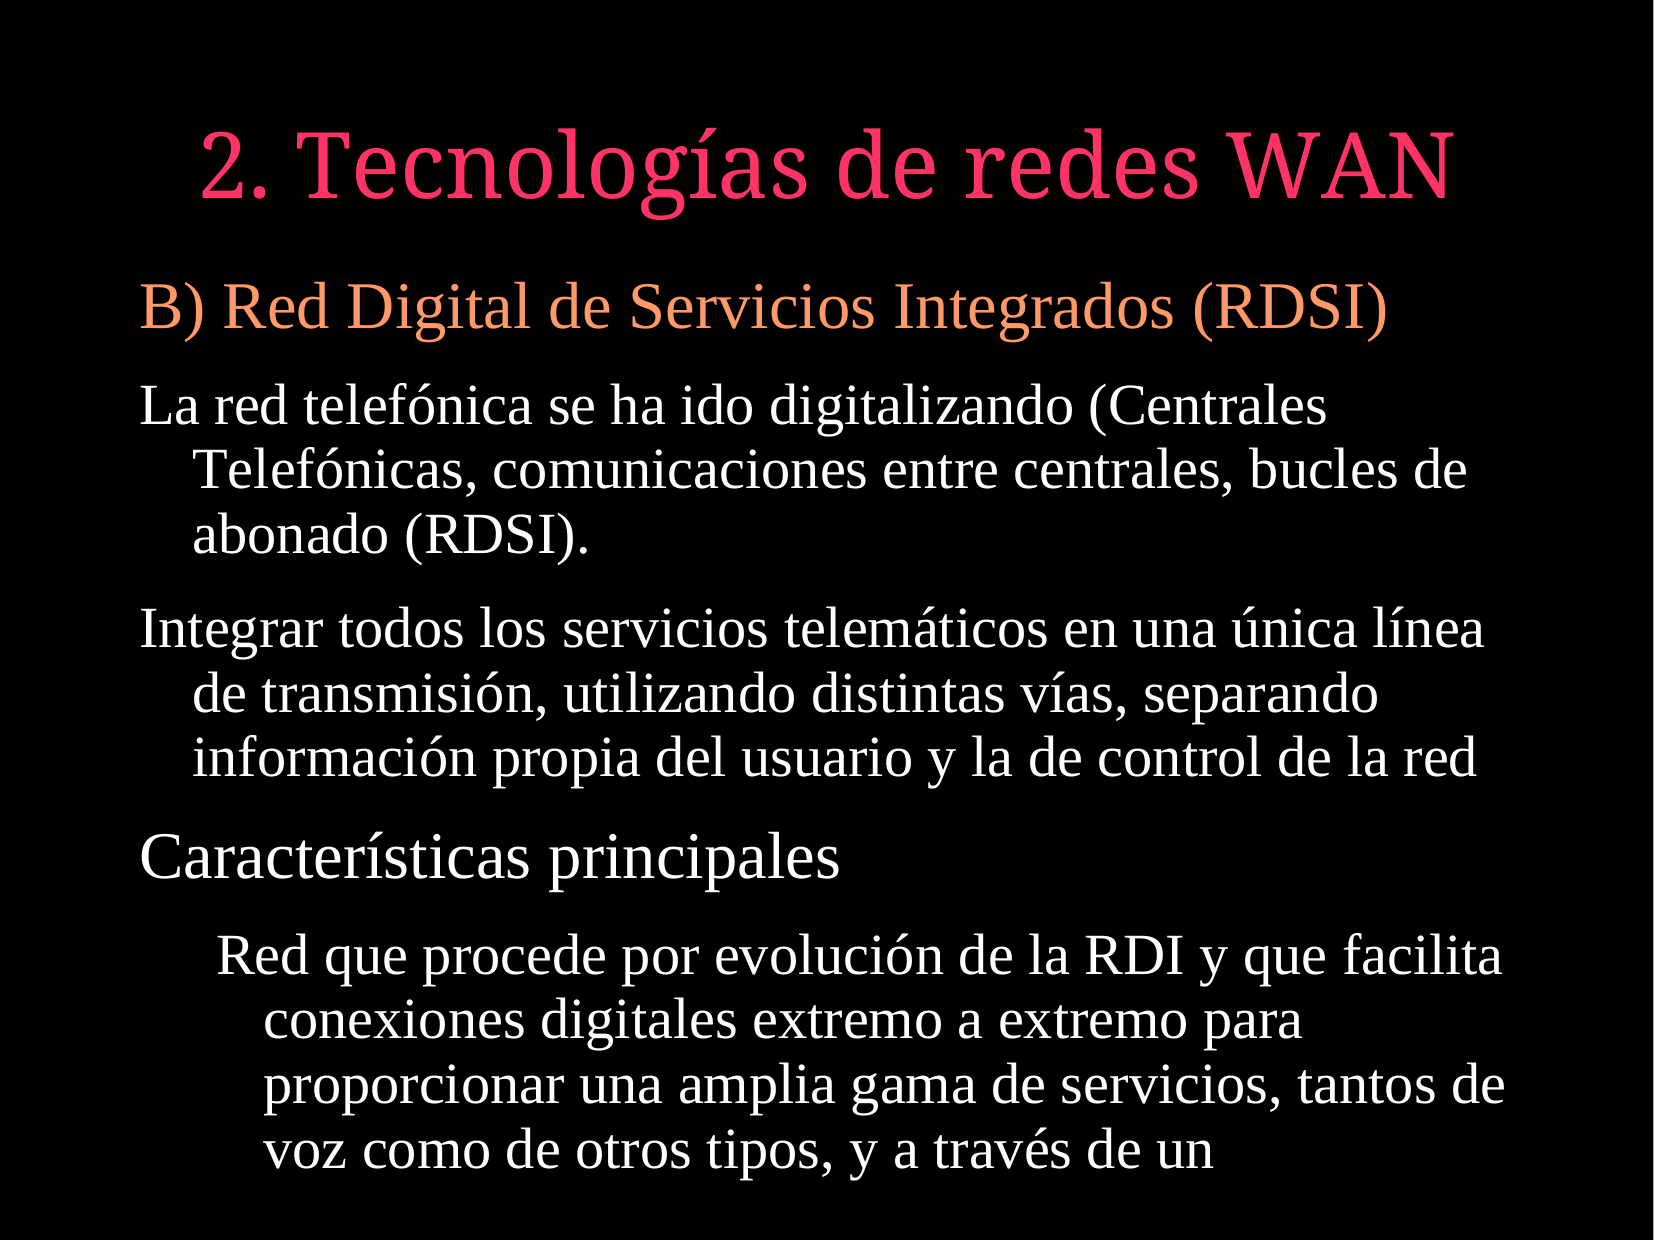

# 2. Tecnologías de redes WAN
B) Red Digital de Servicios Integrados (RDSI)
La red telefónica se ha ido digitalizando (Centrales Telefónicas, comunicaciones entre centrales, bucles de abonado (RDSI).
Integrar todos los servicios telemáticos en una única línea de transmisión, utilizando distintas vías, separando información propia del usuario y la de control de la red
Características principales
Red que procede por evolución de la RDI y que facilita conexiones digitales extremo a extremo para proporcionar una amplia gama de servicios, tantos de voz como de otros tipos, y a través de un